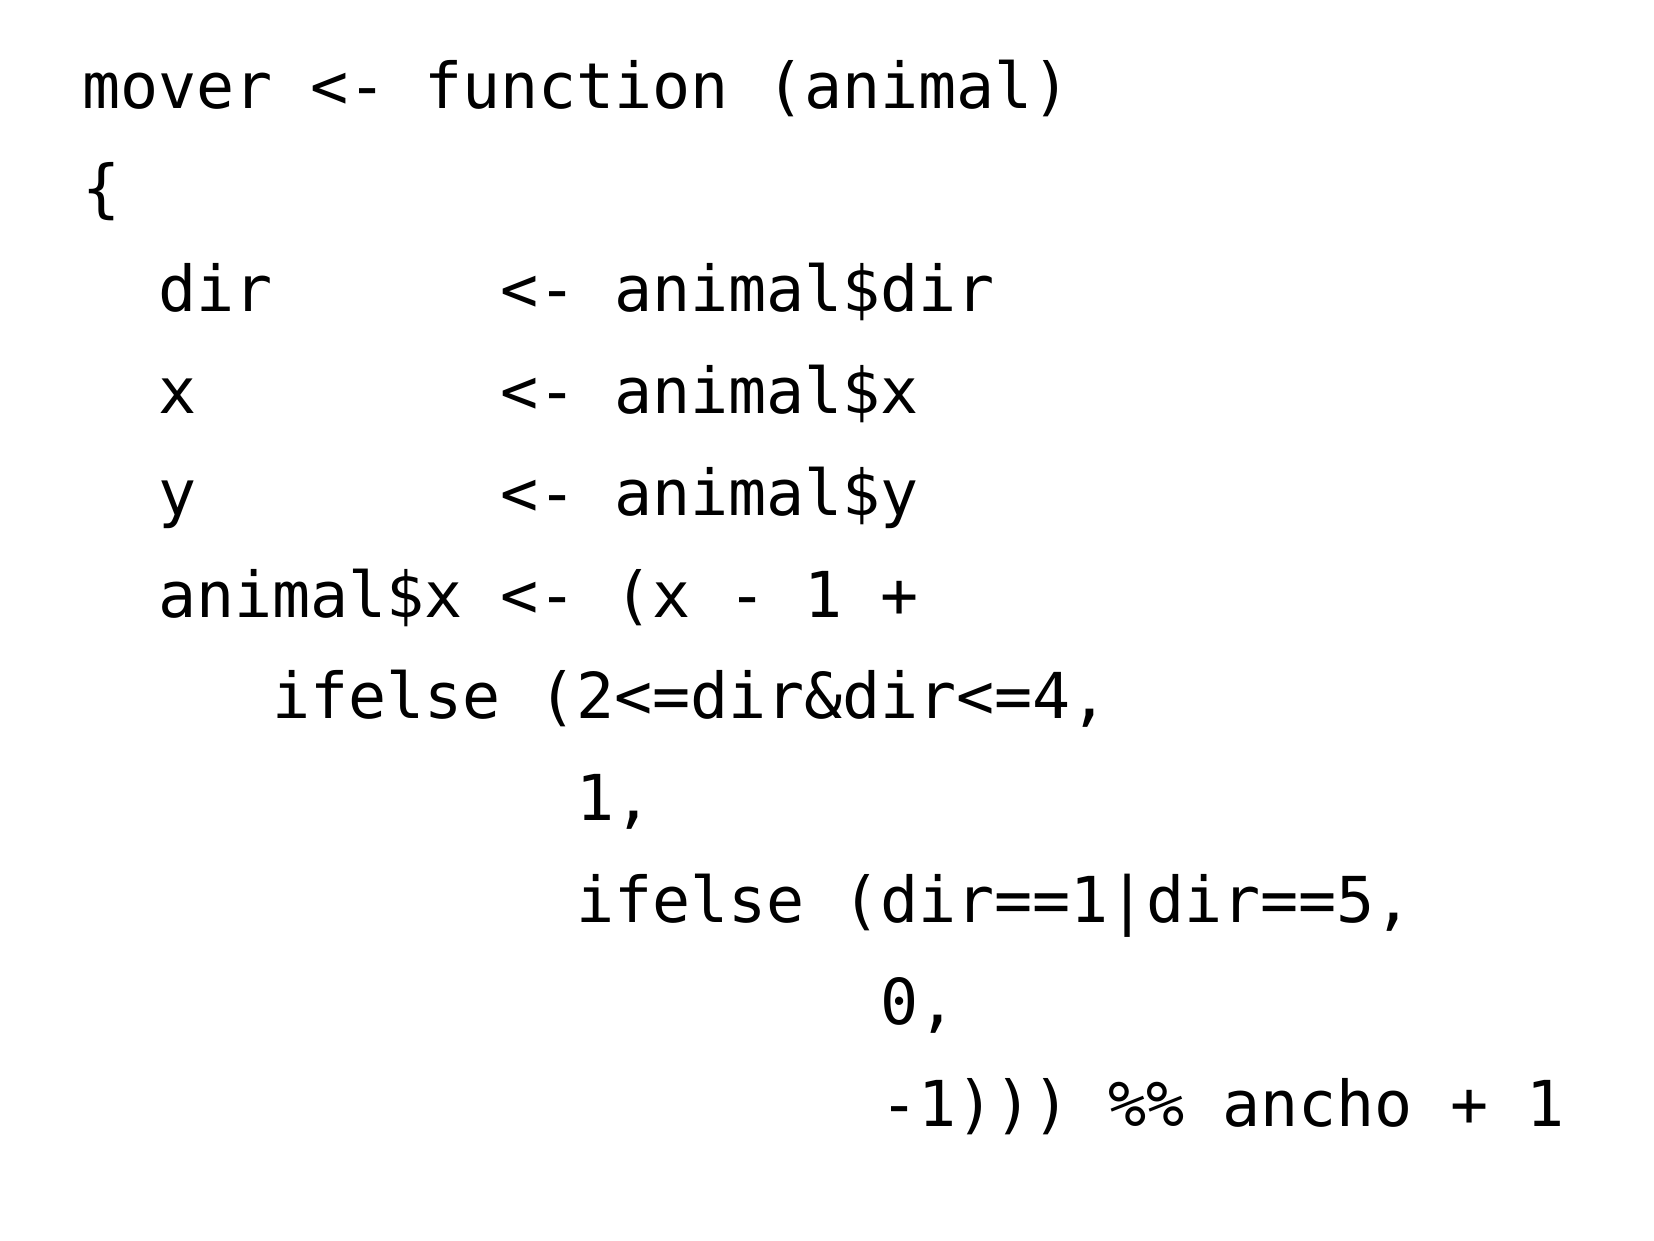

# mover <- function (animal)
{
 dir <- animal$dir
 x <- animal$x
 y <- animal$y
 animal$x <- (x - 1 +
 ifelse (2<=dir&dir<=4,
 1,
 ifelse (dir==1|dir==5,
 0,
 -1))) %% ancho + 1